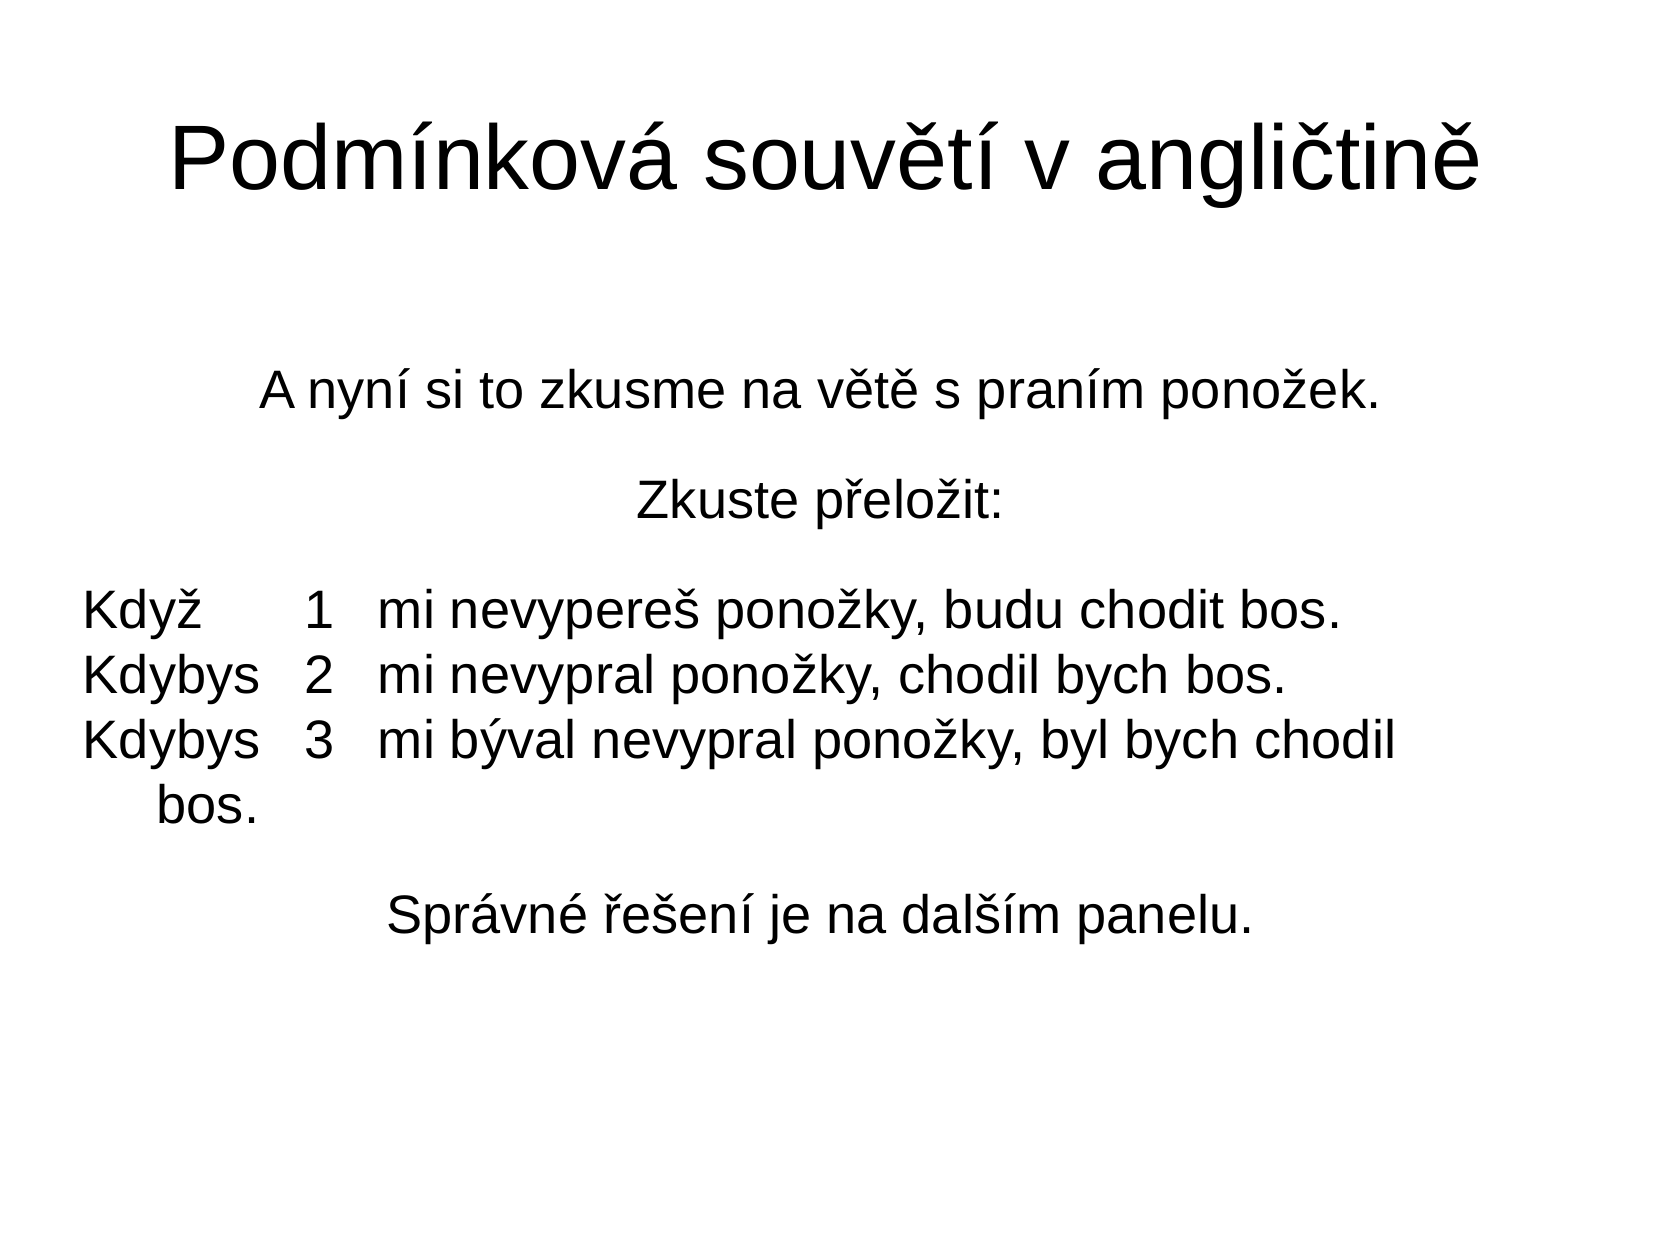

Podmínková souvětí v angličtině
A nyní si to zkusme na větě s praním ponožek.
Zkuste přeložit:
Když		1	mi nevypereš ponožky, budu chodit bos.
Kdybys	2	mi nevypral ponožky, chodil bych bos.
Kdybys	3	mi býval nevypral ponožky, byl bych chodil 			bos.
Správné řešení je na dalším panelu.